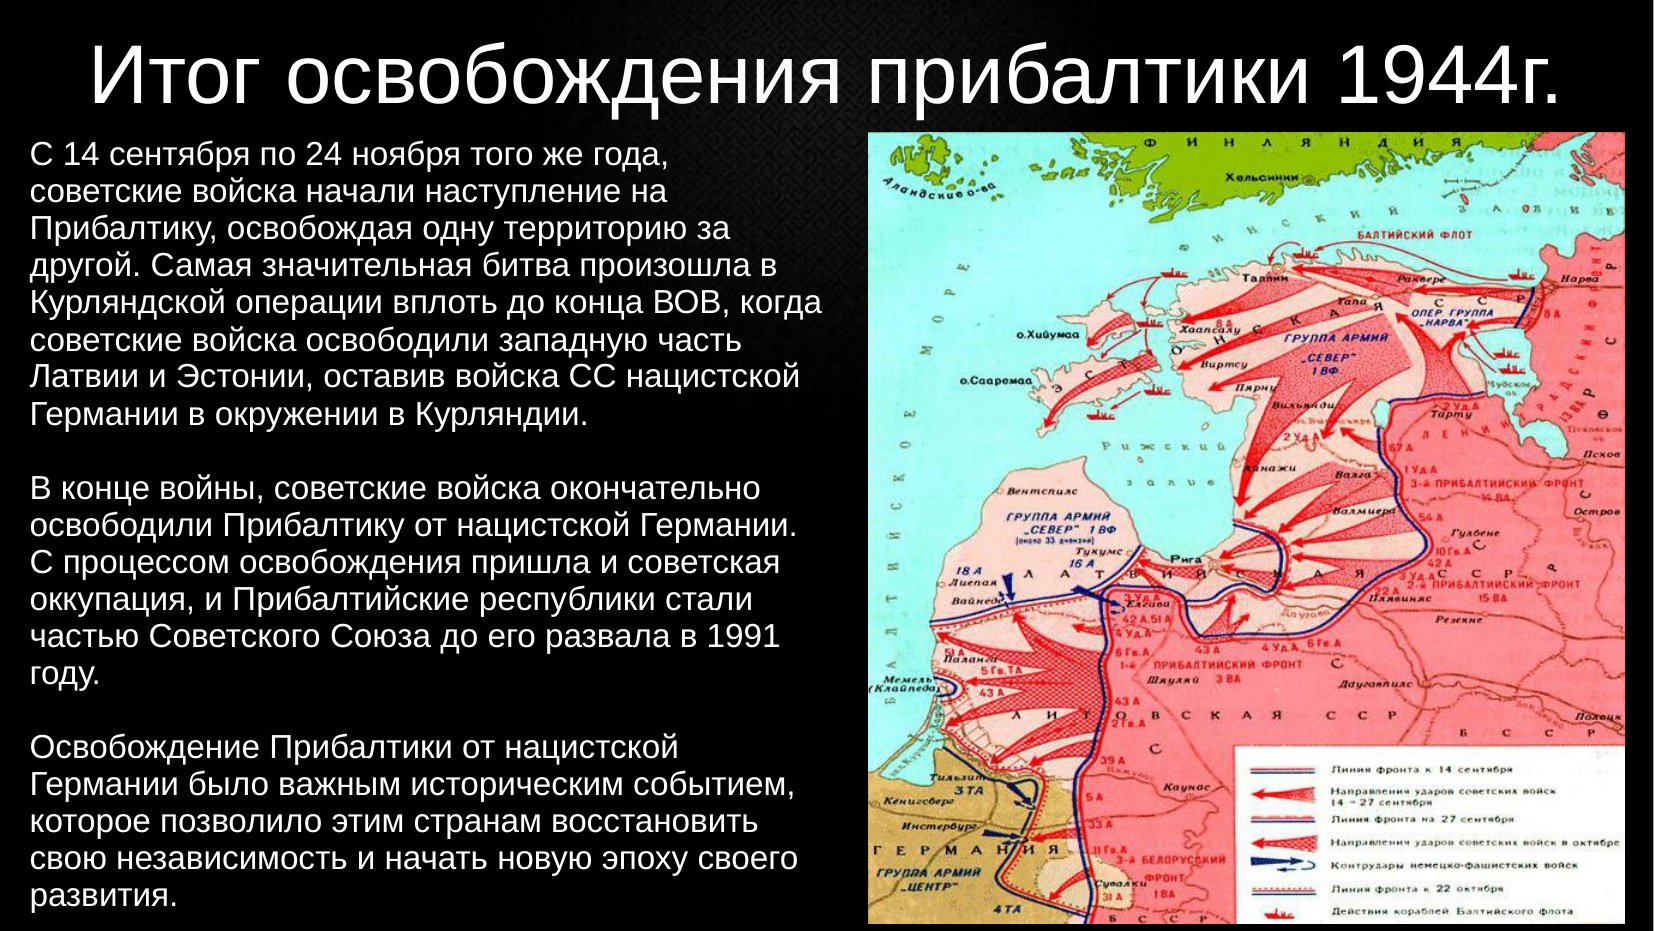

# Итог освобождения прибалтики 1944г.
С 14 сентября по 24 ноября того же года, советские войска начали наступление на Прибалтику, освобождая одну территорию за другой. Самая значительная битва произошла в Курляндской операции вплоть до конца ВОВ, когда советские войска освободили западную часть Латвии и Эстонии, оставив войска СС нацистской Германии в окружении в Курляндии.
В конце войны, советские войска окончательно освободили Прибалтику от нацистской Германии. С процессом освобождения пришла и советская оккупация, и Прибалтийские республики стали частью Советского Союза до его развала в 1991 году.
Освобождение Прибалтики от нацистской Германии было важным историческим событием, которое позволило этим странам восстановить свою независимость и начать новую эпоху своего развития.